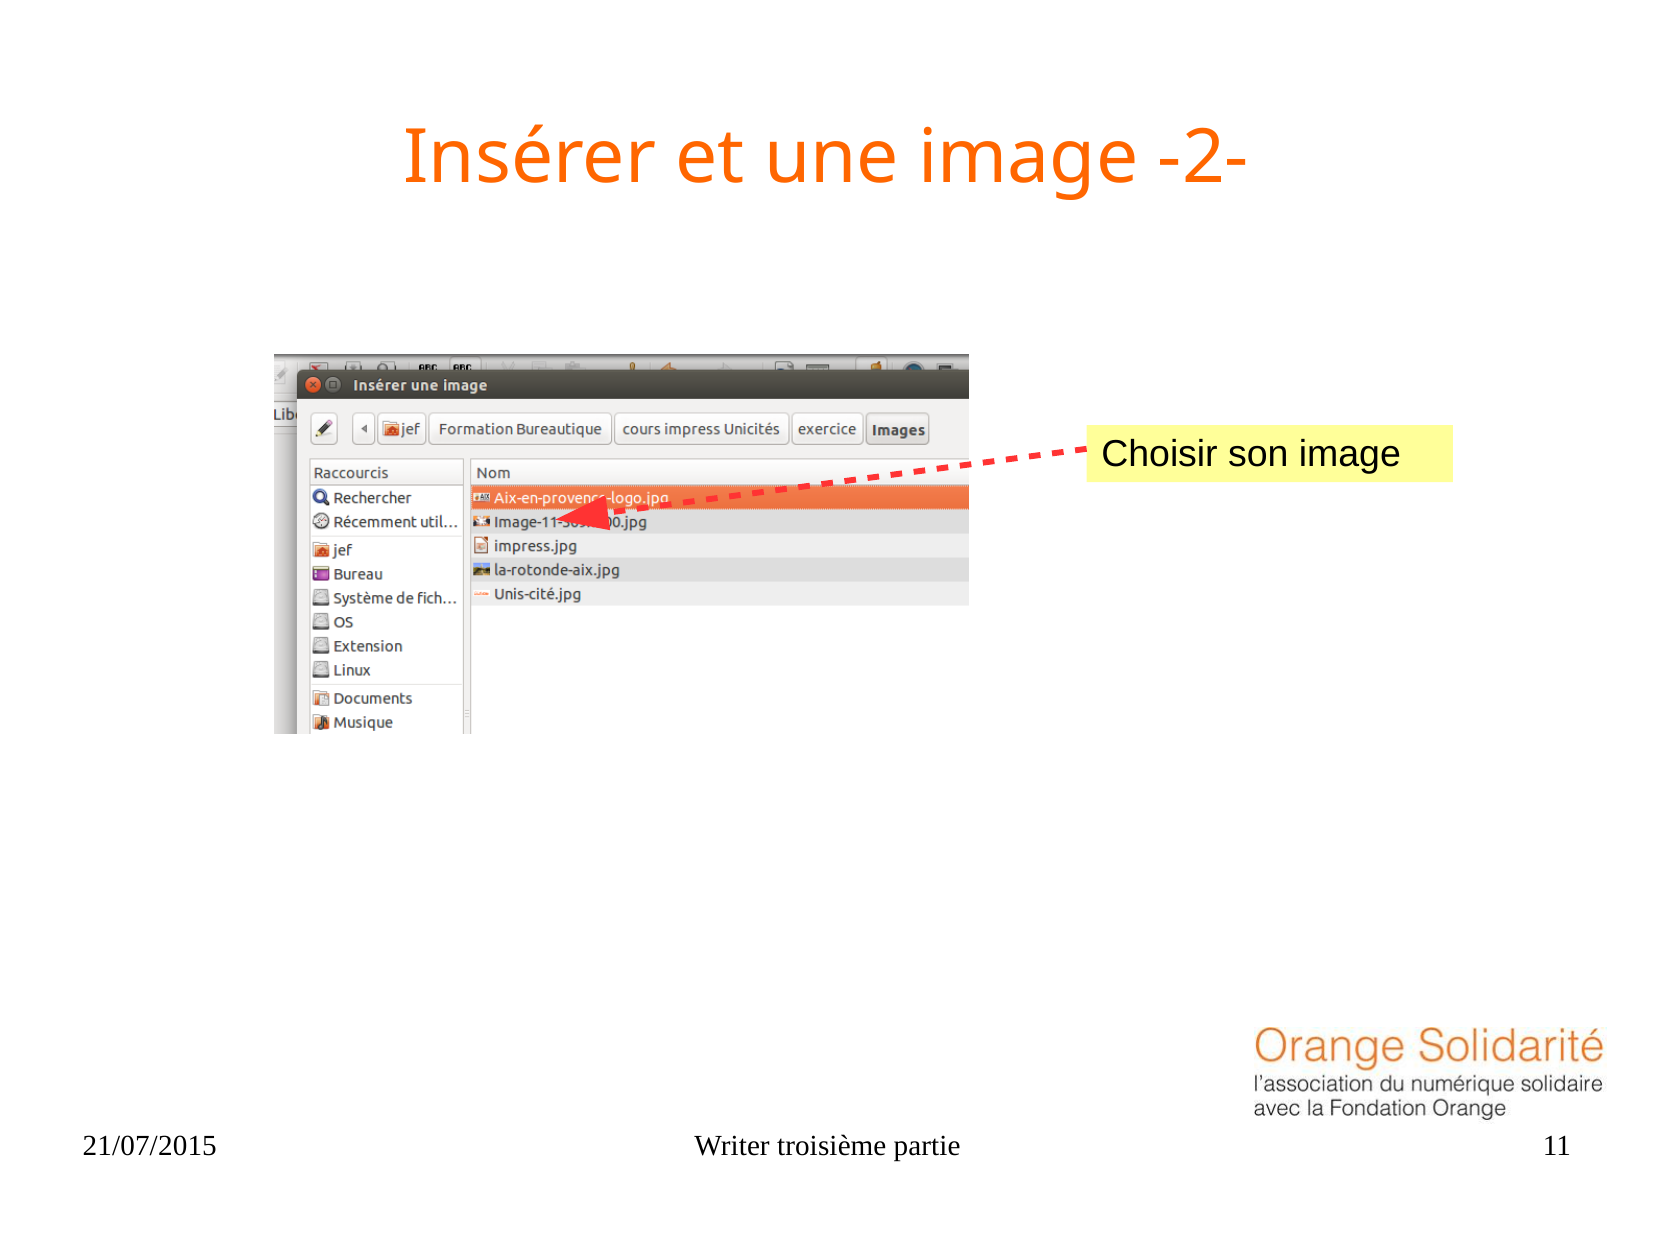

# Insérer et une image -2-
Choisir son image
21/07/2015
Writer troisième partie
11